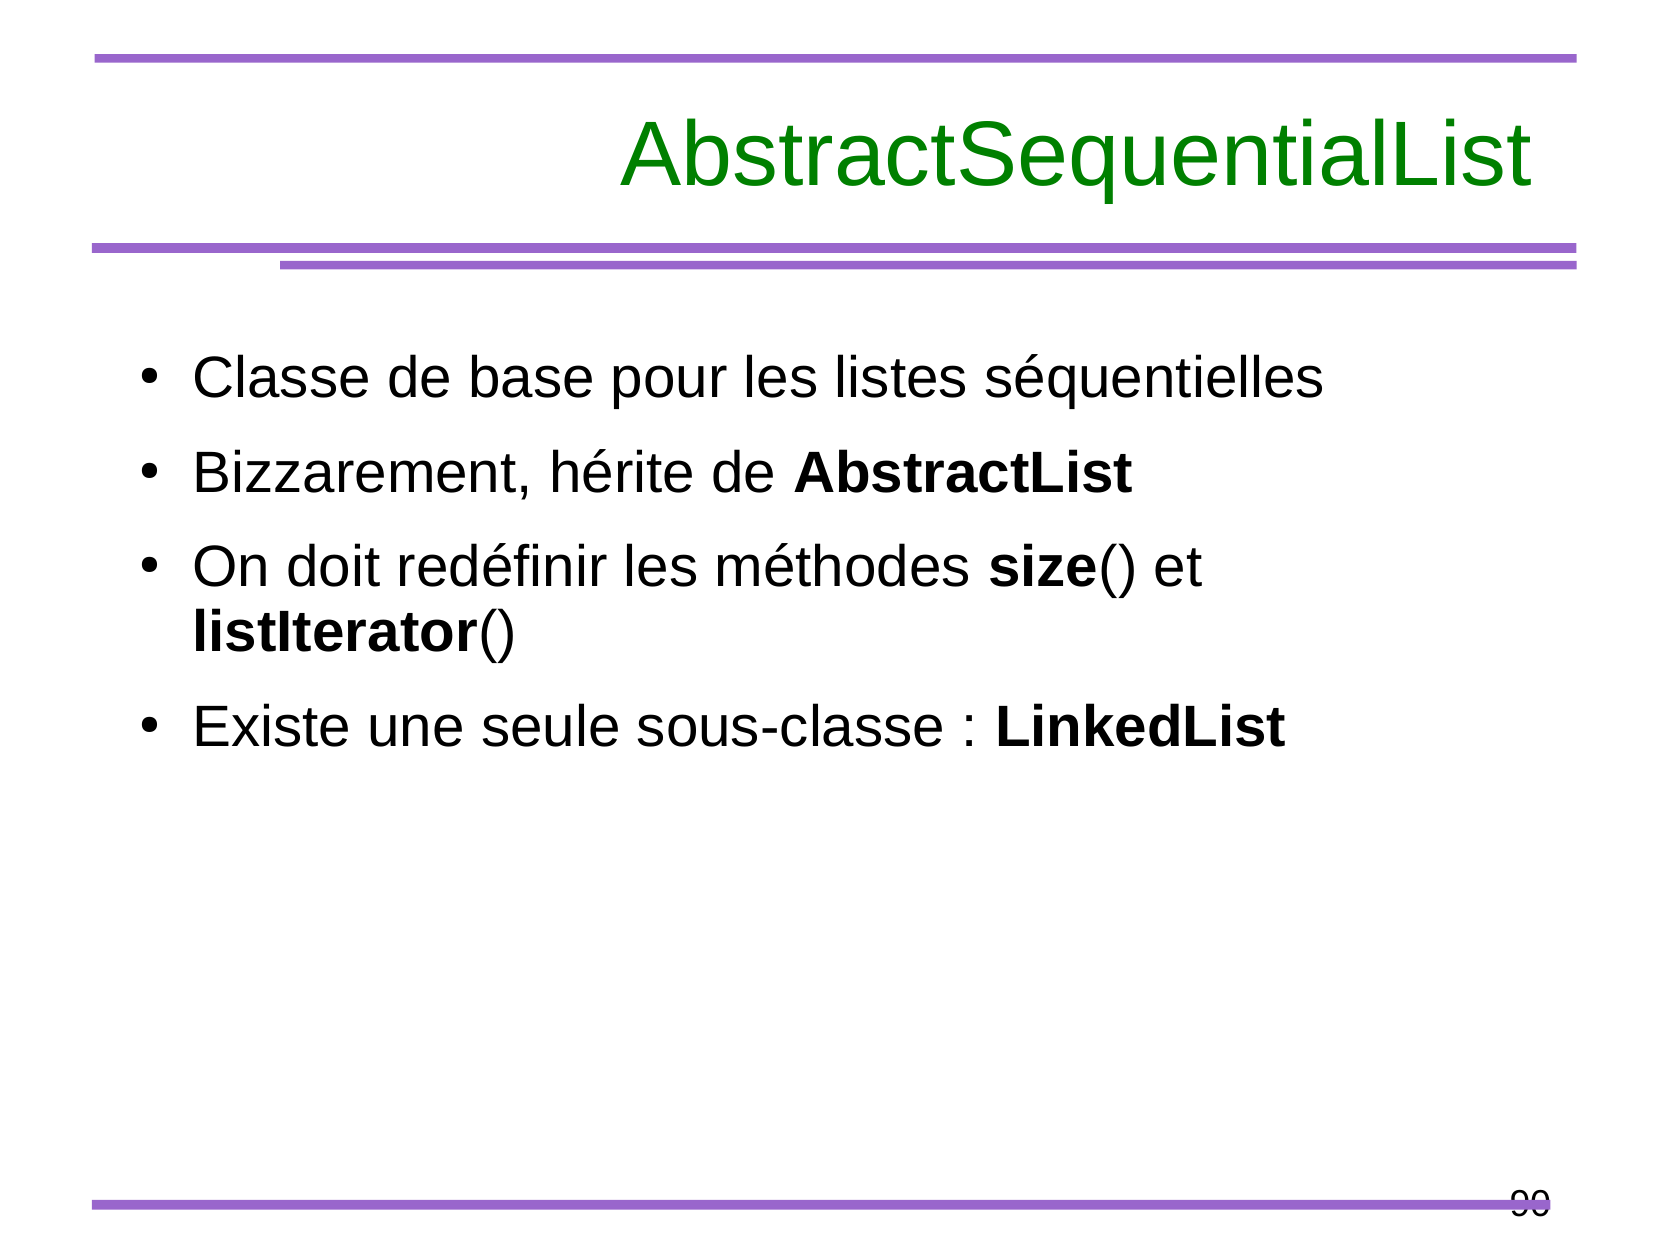

# AbstractSequentialList
Classe de base pour les listes séquentielles
Bizzarement, hérite de AbstractList
On doit redéfinir les méthodes size() et listIterator()
Existe une seule sous-classe : LinkedList